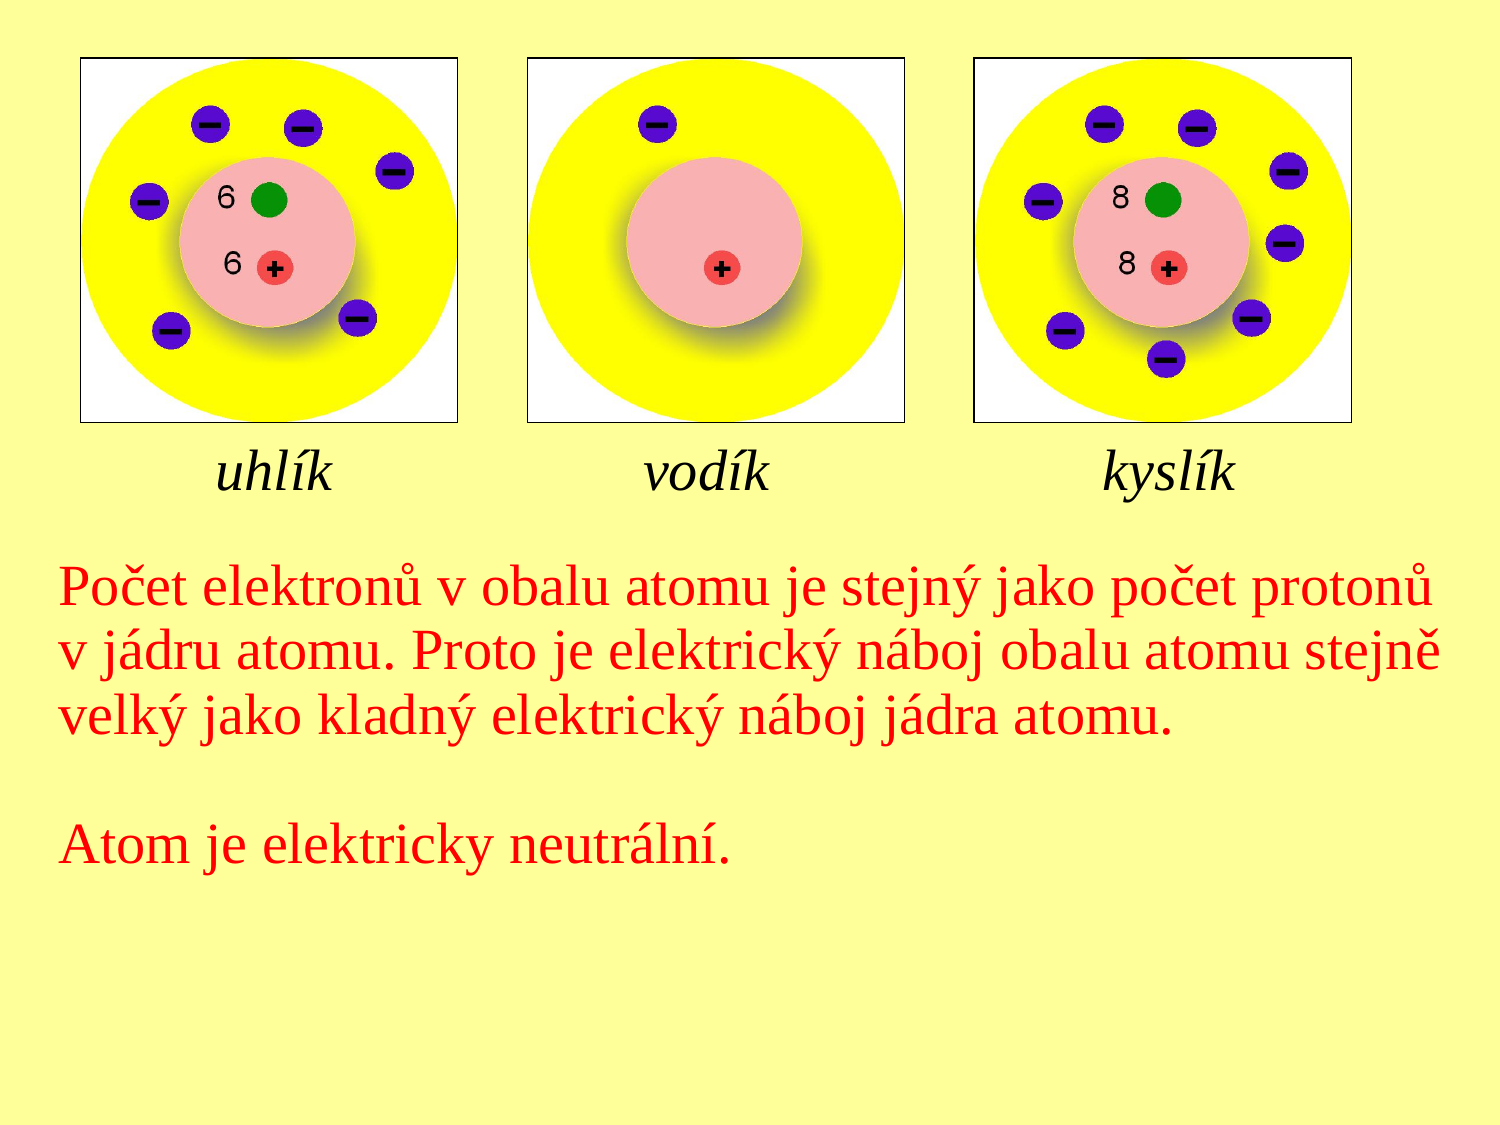

uhlík
vodík
kyslík
Počet elektronů v obalu atomu je stejný jako počet protonů
v jádru atomu. Proto je elektrický náboj obalu atomu stejně
velký jako kladný elektrický náboj jádra atomu.
Atom je elektricky neutrální.